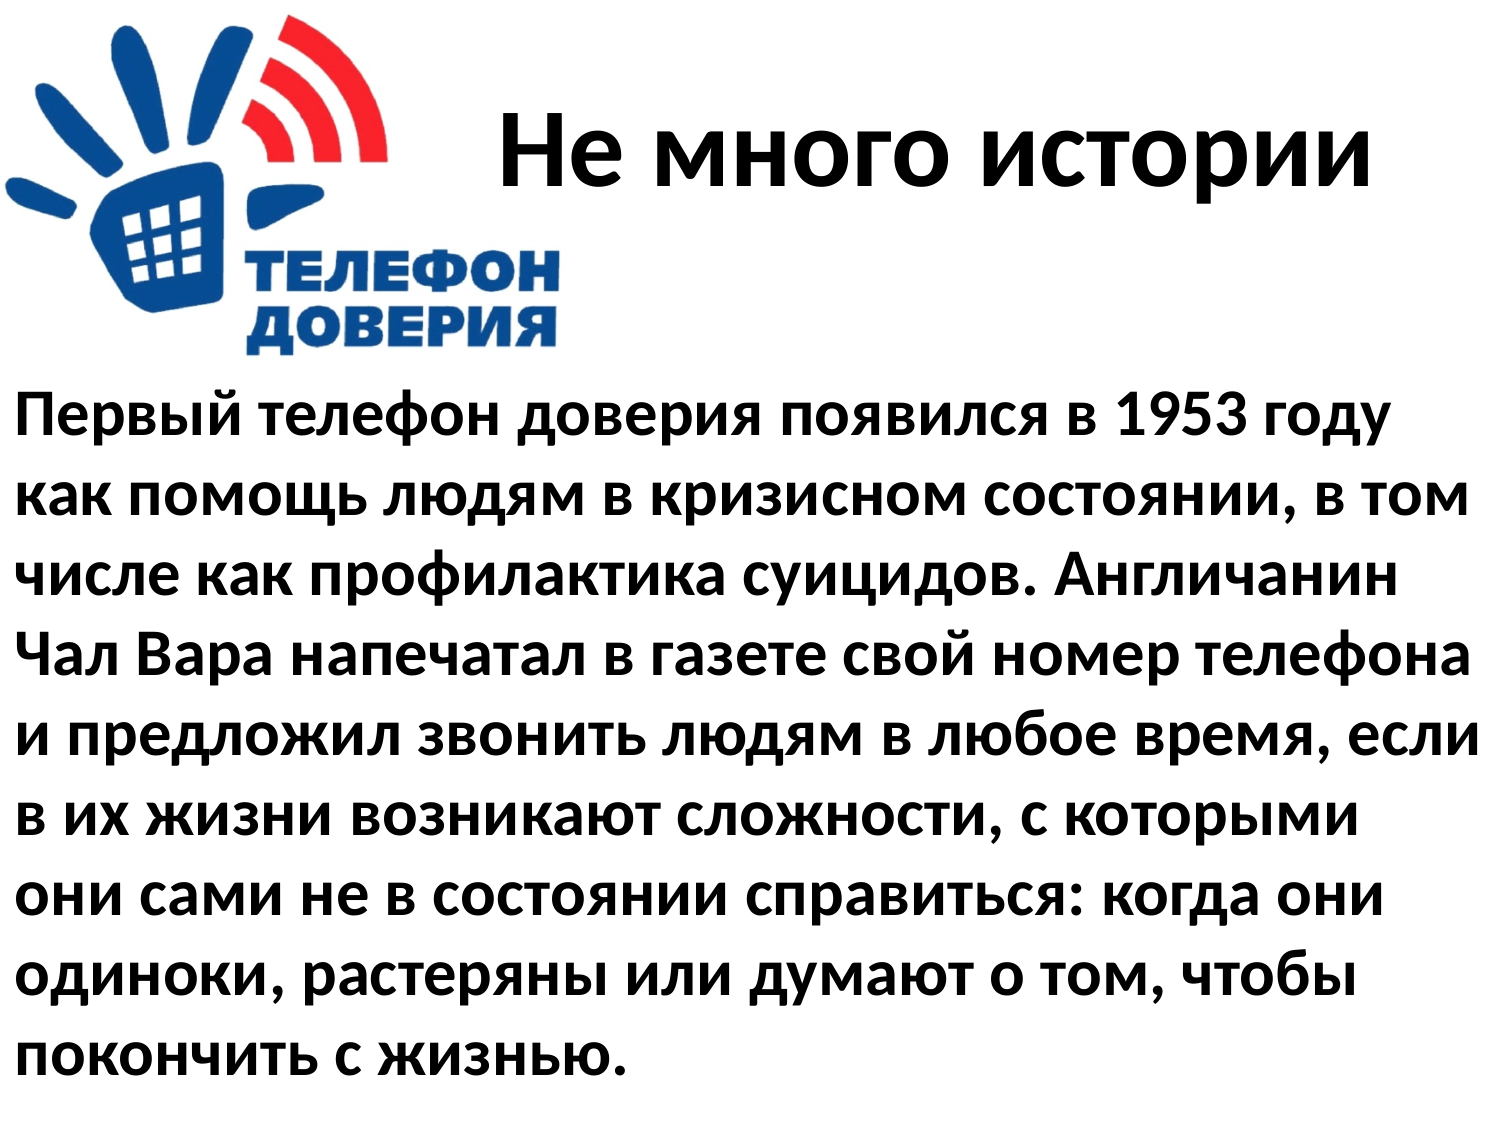

Не много истории
Первый телефон доверия появился в 1953 году как помощь людям в кризисном состоянии, в том числе как профилактика суицидов. Англичанин Чал Вара напечатал в газете свой номер телефона и предложил звонить людям в любое время, если в их жизни возникают сложности, с которыми они сами не в состоянии справиться: когда они одиноки, растеряны или думают о том, чтобы покончить с жизнью.